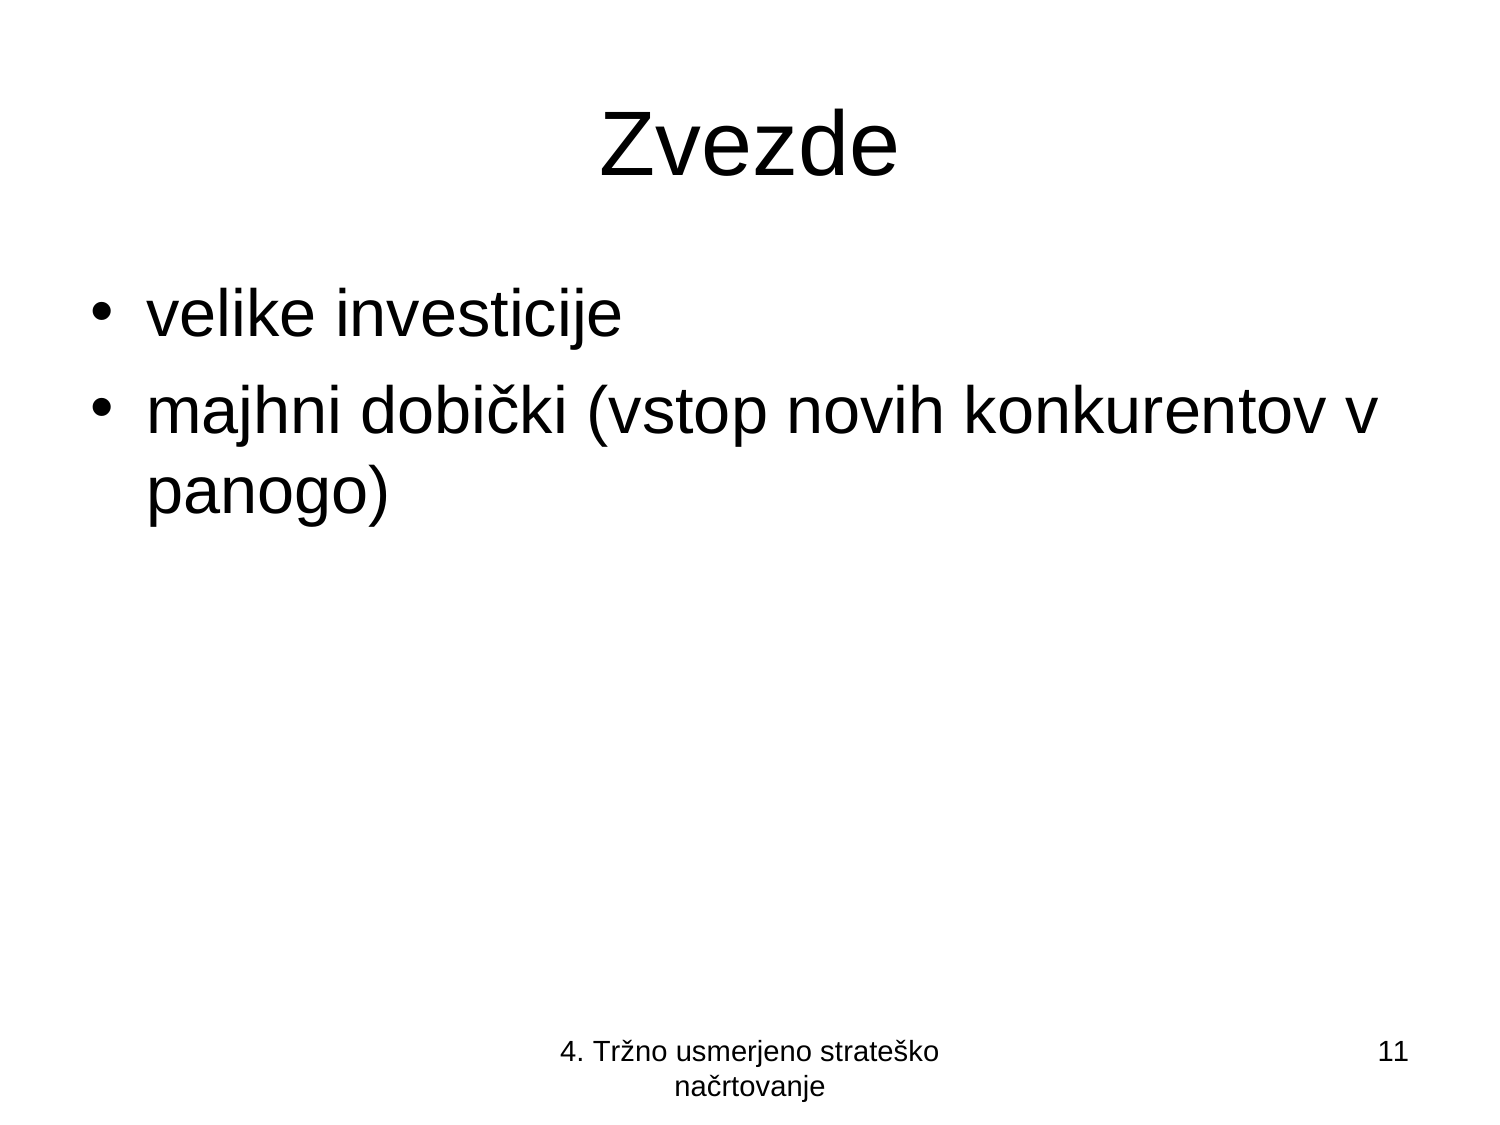

# Zvezde
velike investicije
majhni dobički (vstop novih konkurentov v panogo)
4. Tržno usmerjeno strateško načrtovanje